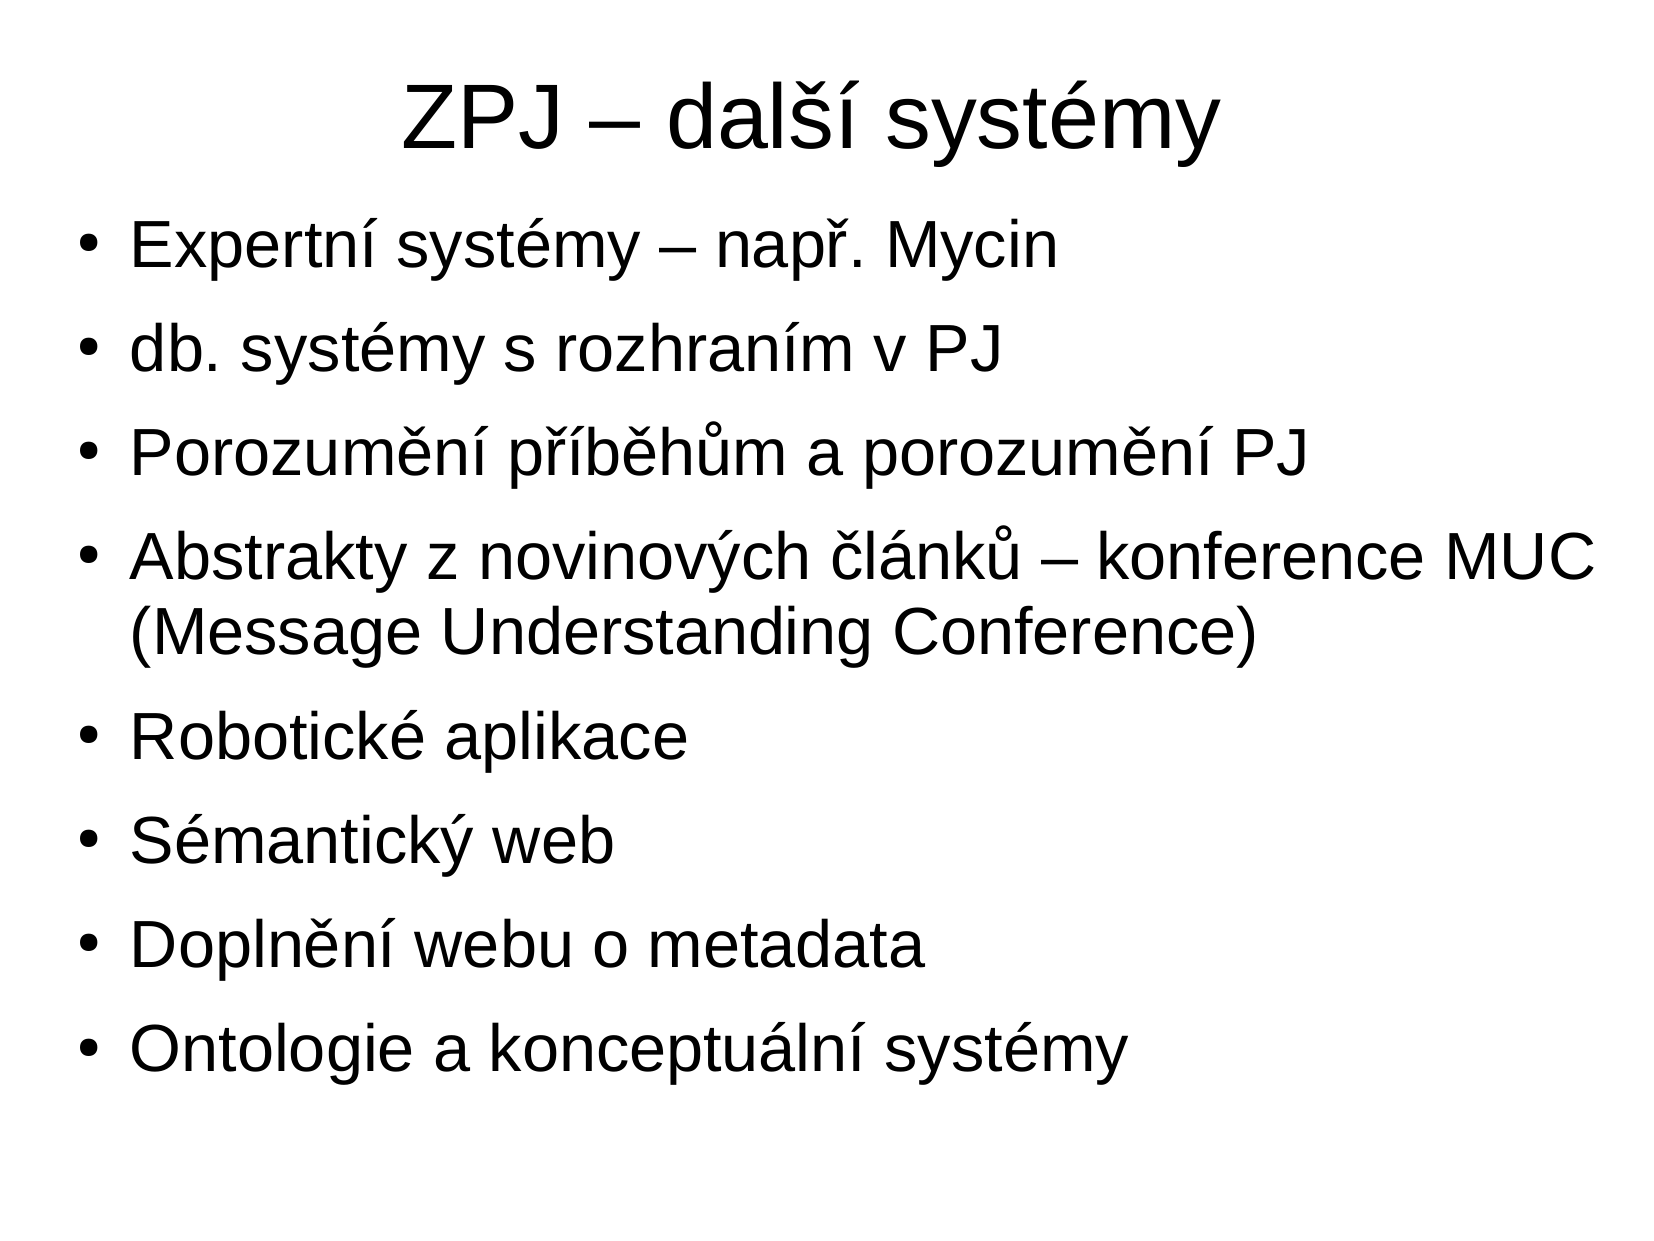

# ZPJ – další systémy
Expertní systémy – např. Mycin
db. systémy s rozhraním v PJ
Porozumění příběhům a porozumění PJ
Abstrakty z novinových článků – konference MUC (Message Understanding Conference)
Robotické aplikace
Sémantický web
Doplnění webu o metadata
Ontologie a konceptuální systémy